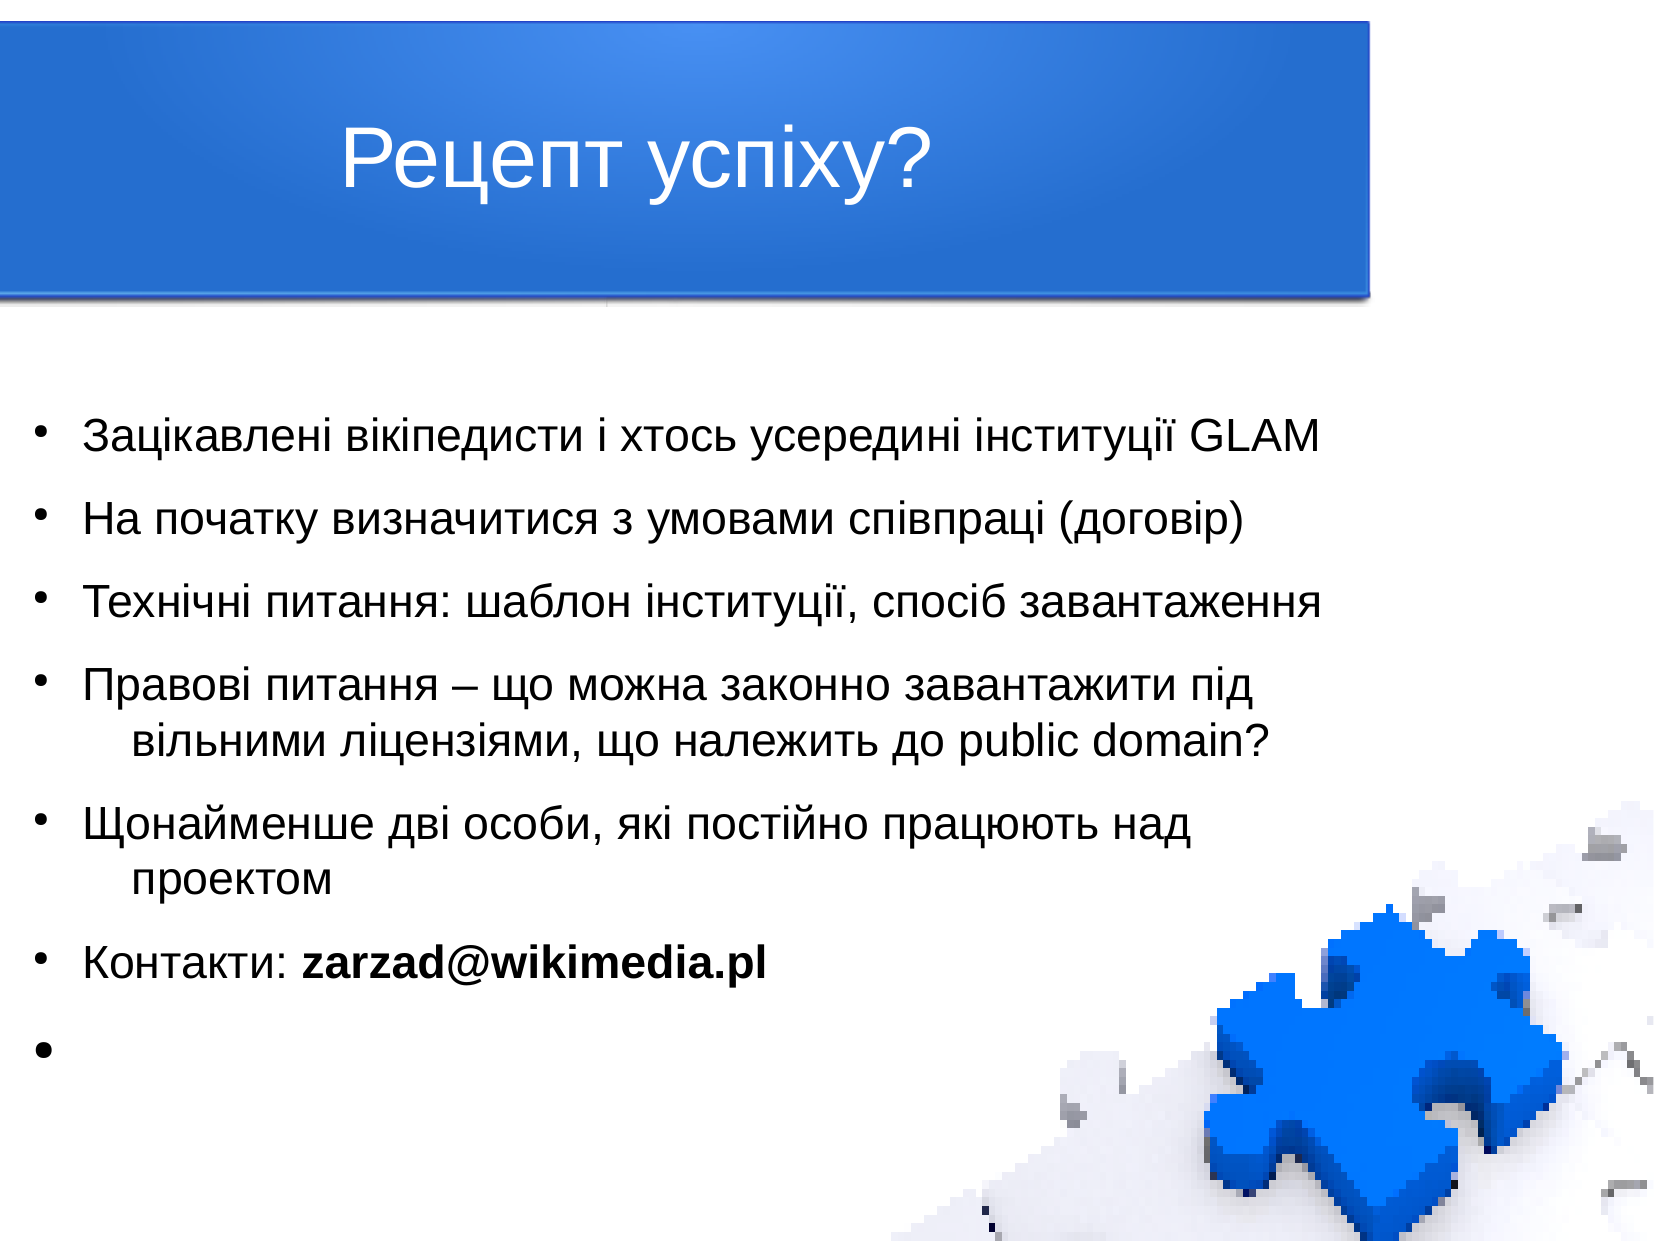

# Рецепт успіху?
Зацікавлені вікіпедисти і хтось усередині інституції GLAM
На початку визначитися з умовами співпраці (договір)
Технічні питання: шаблон інституції, спосіб завантаження
Правові питання – що можна законно завантажити під вільними ліцензіями, що належить до public domain?
Щонайменше дві особи, які постійно працюють над проектом
Контакти: zarzad@wikimedia.pl